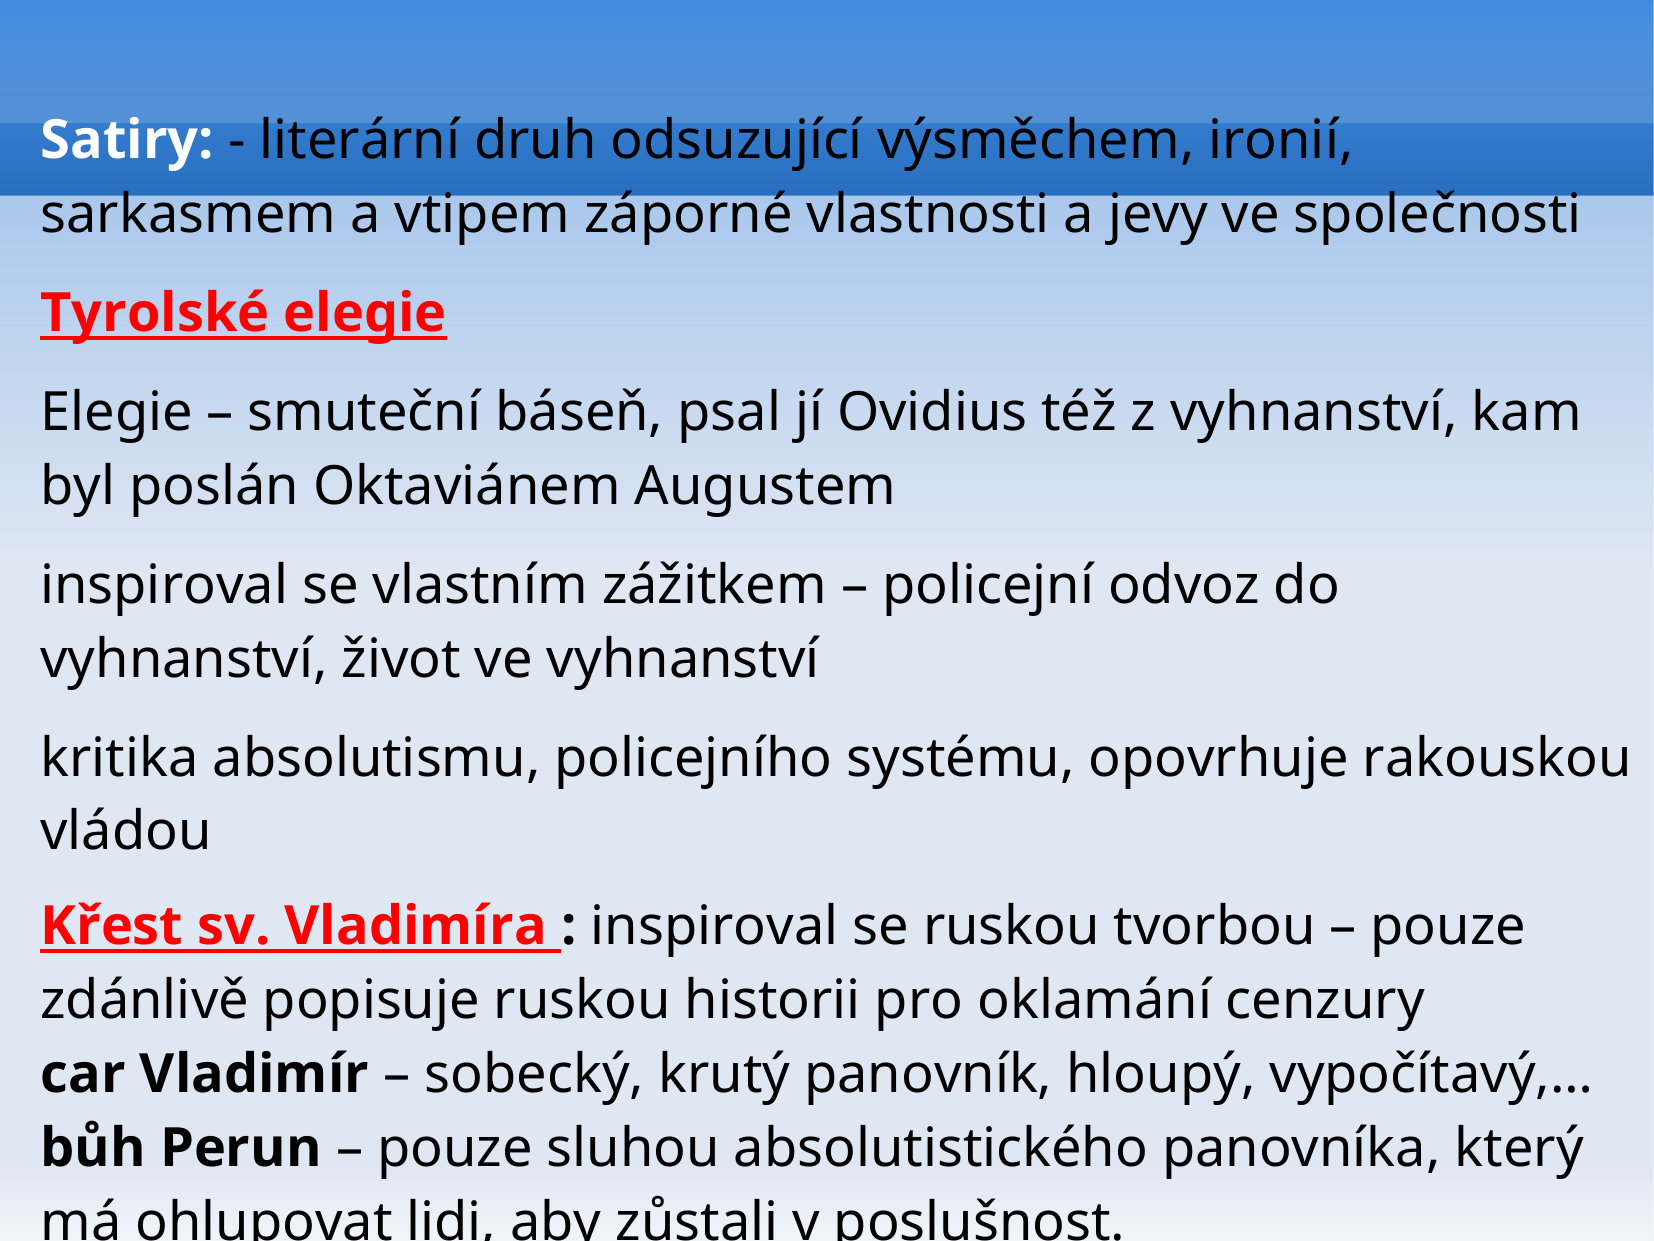

Satiry: - literární druh odsuzující výsměchem, ironií, sarkasmem a vtipem záporné vlastnosti a jevy ve společnosti
Tyrolské elegie
Elegie – smuteční báseň, psal jí Ovidius též z vyhnanství, kam byl poslán Oktaviánem Augustem
inspiroval se vlastním zážitkem – policejní odvoz do vyhnanství, život ve vyhnanství
kritika absolutismu, policejního systému, opovrhuje rakouskou vládou
Křest sv. Vladimíra : inspiroval se ruskou tvorbou – pouze zdánlivě popisuje ruskou historii pro oklamání cenzury
car Vladimír – sobecký, krutý panovník, hloupý, vypočítavý,…bůh Perun – pouze sluhou absolutistického panovníka, který má ohlupovat lidi, aby zůstali v poslušnost.